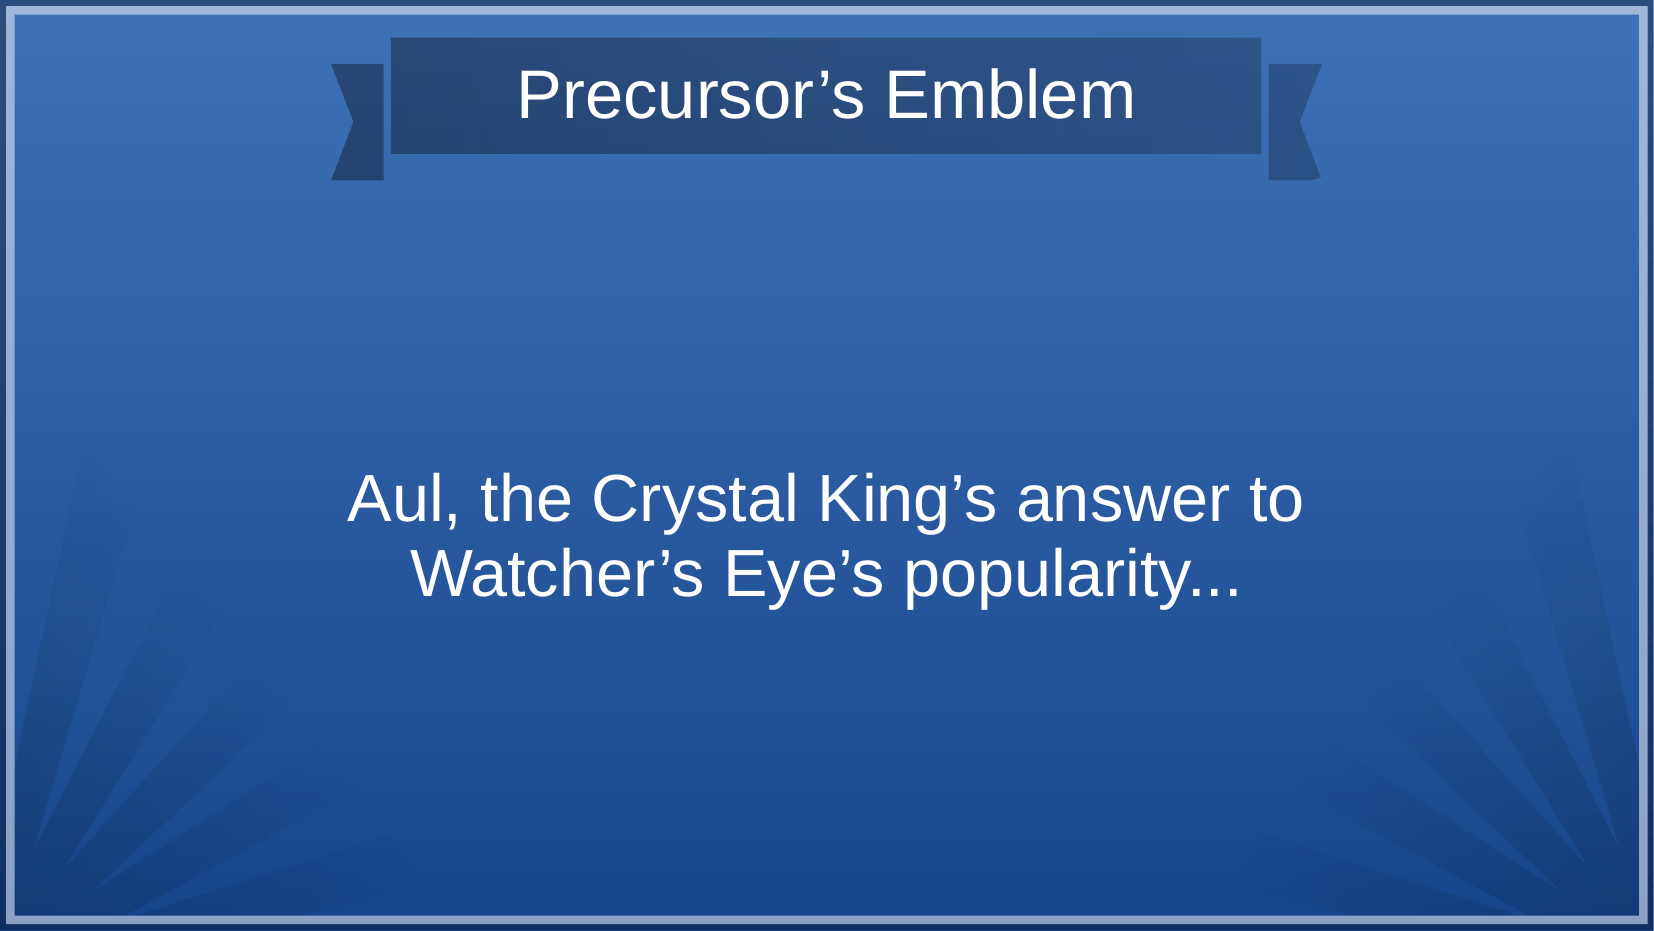

# Precursor’s Emblem
Aul, the Crystal King’s answer to
Watcher’s Eye’s popularity...